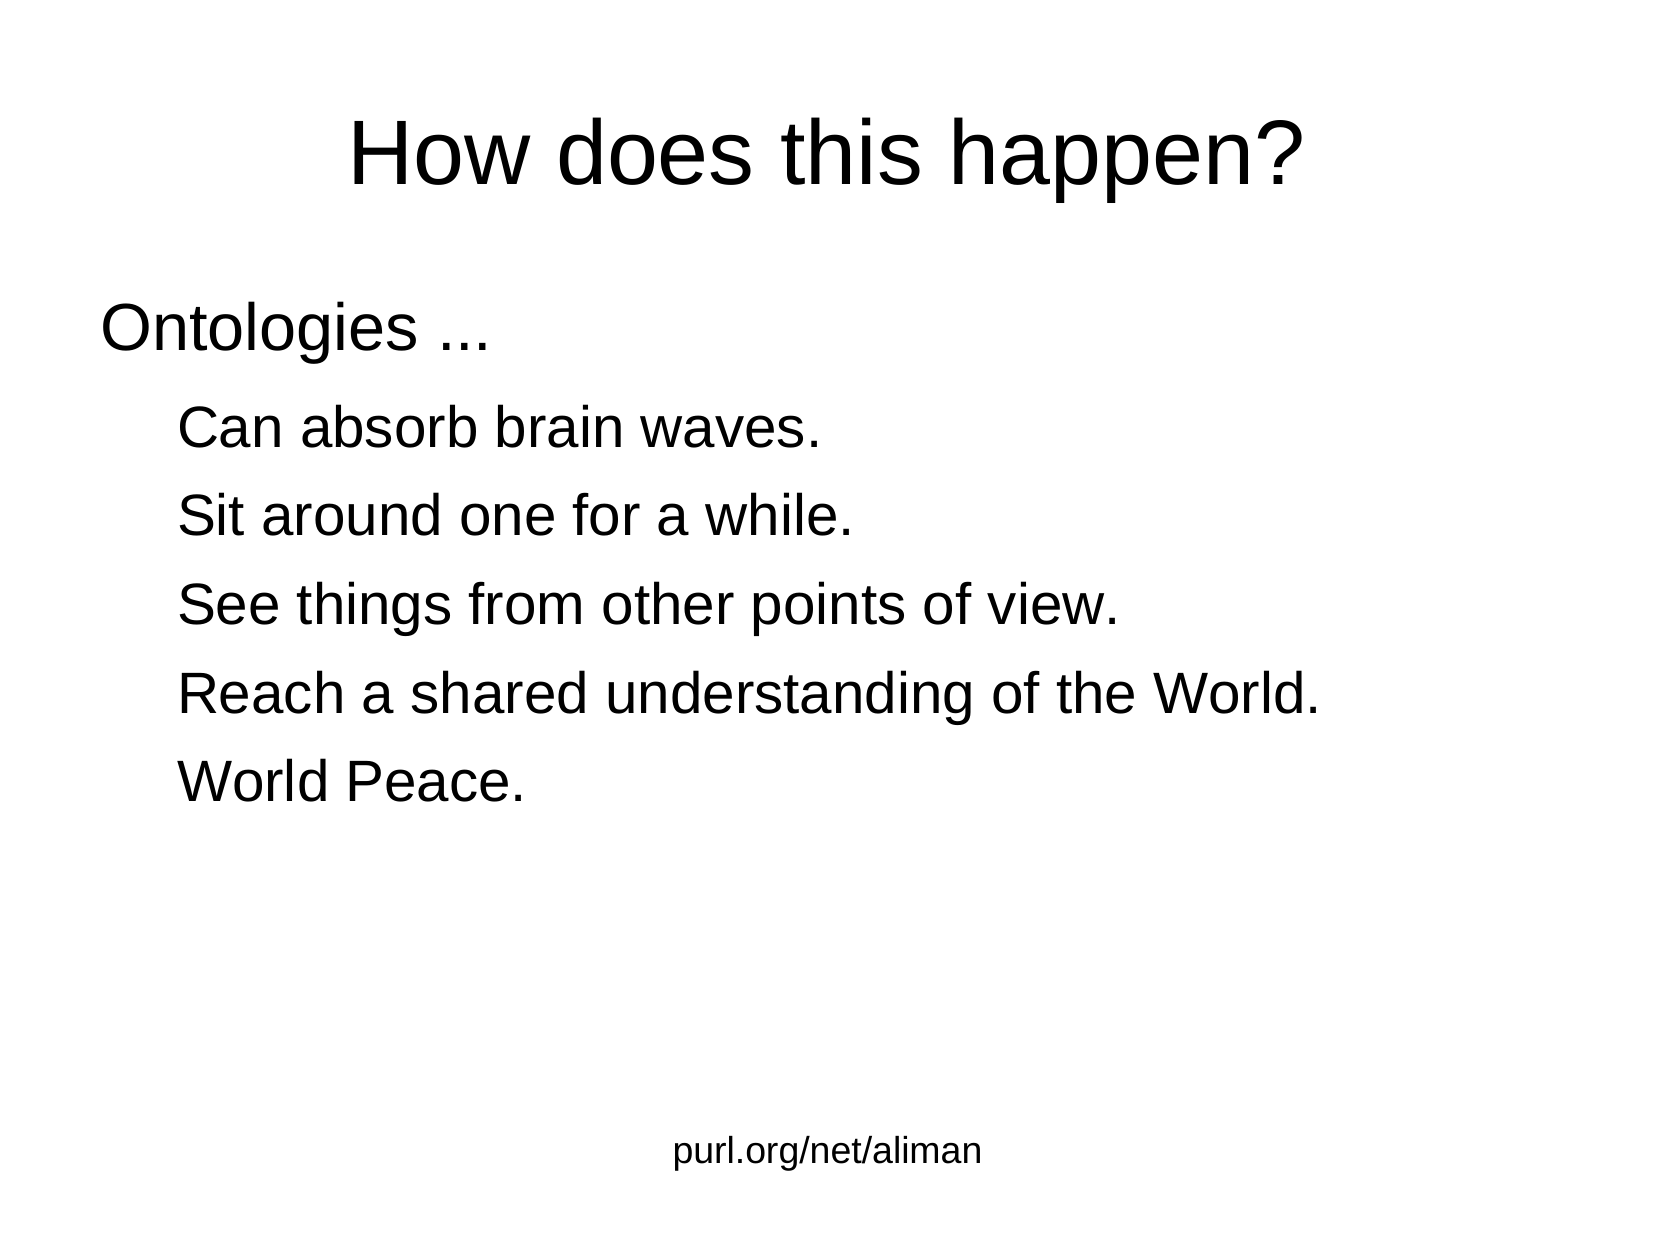

# How does this happen?
Ontologies ...
Can absorb brain waves.
Sit around one for a while.
See things from other points of view.
Reach a shared understanding of the World.
World Peace.